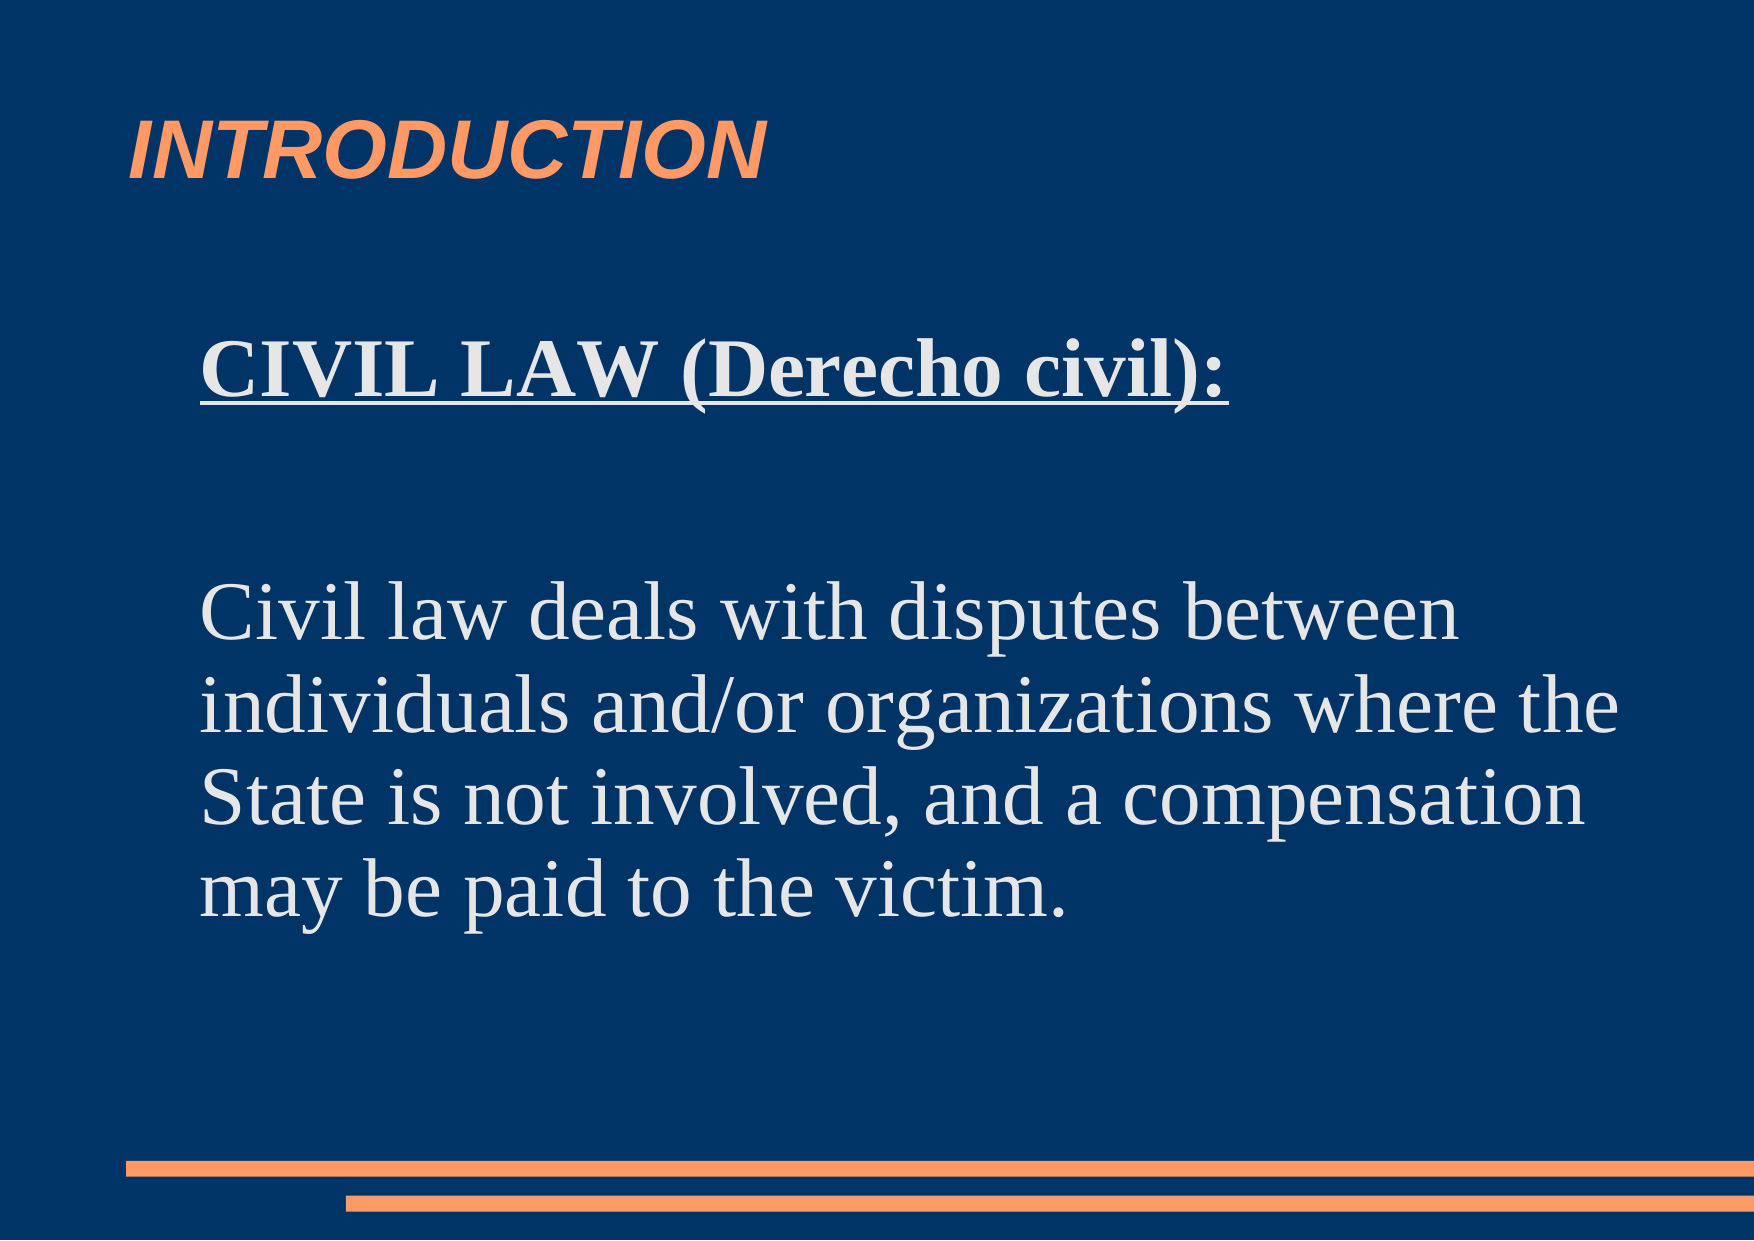

# INTRODUCTION
CIVIL LAW (Derecho civil):
Civil law deals with disputes between individuals and/or organizations where the State is not involved, and a compensation may be paid to the victim.